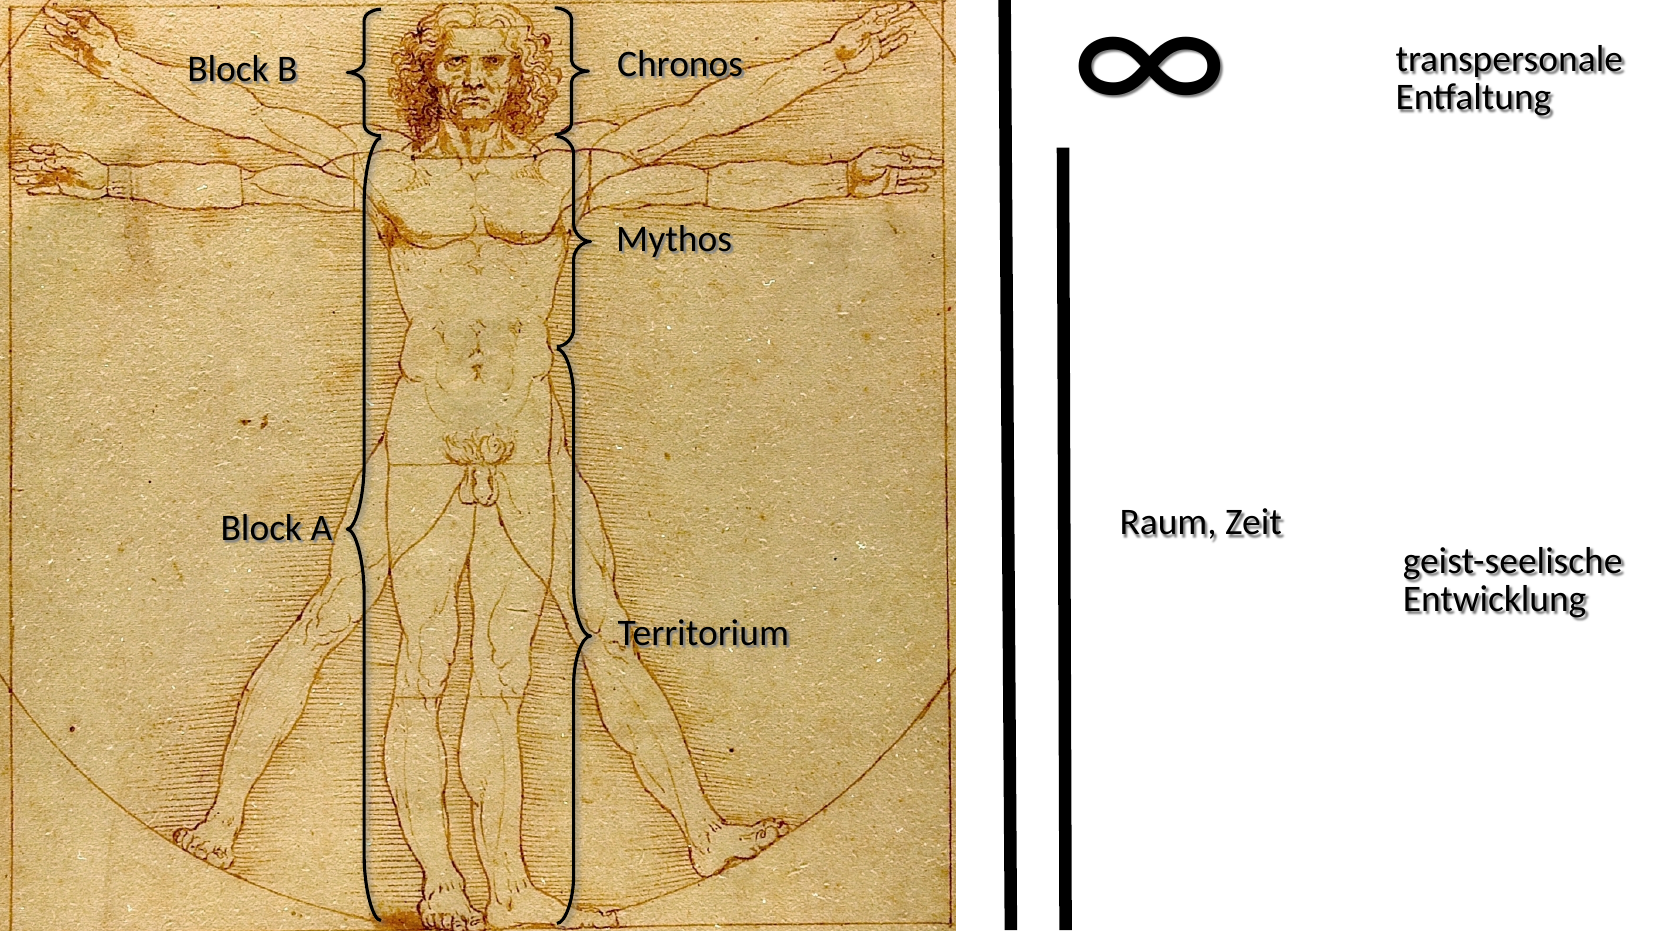

∞
transpersonale
Entfaltung
Chronos
Block B
Mythos
Raum, Zeit
Block A
geist-seelische
Entwicklung
Territorium